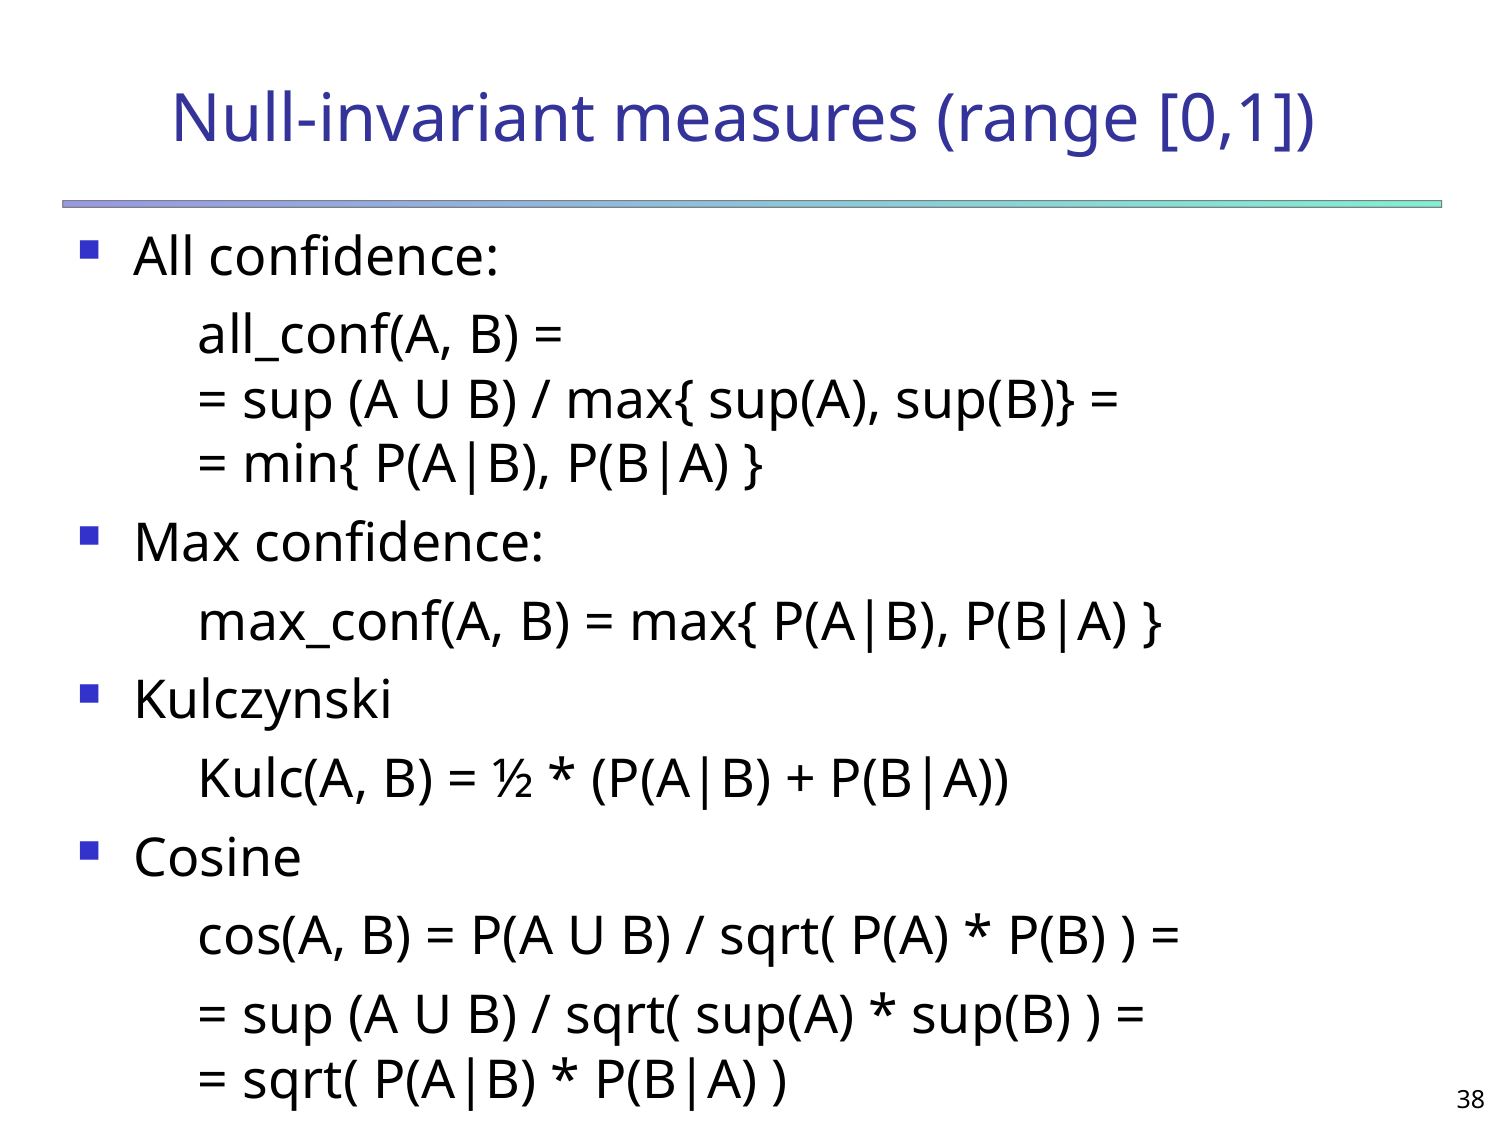

# Null-invariant measures (range [0,1])
All confidence:
all_conf(A, B) =
= sup (A U B) / max{ sup(A), sup(B)} =
= min{ P(A|B), P(B|A) }
Max confidence:
max_conf(A, B) = max{ P(A|B), P(B|A) }
Kulczynski
Kulc(A, B) = ½ * (P(A|B) + P(B|A))
Cosine
cos(A, B) = P(A U B) / sqrt( P(A) * P(B) ) =
= sup (A U B) / sqrt( sup(A) * sup(B) ) =
= sqrt( P(A|B) * P(B|A) )